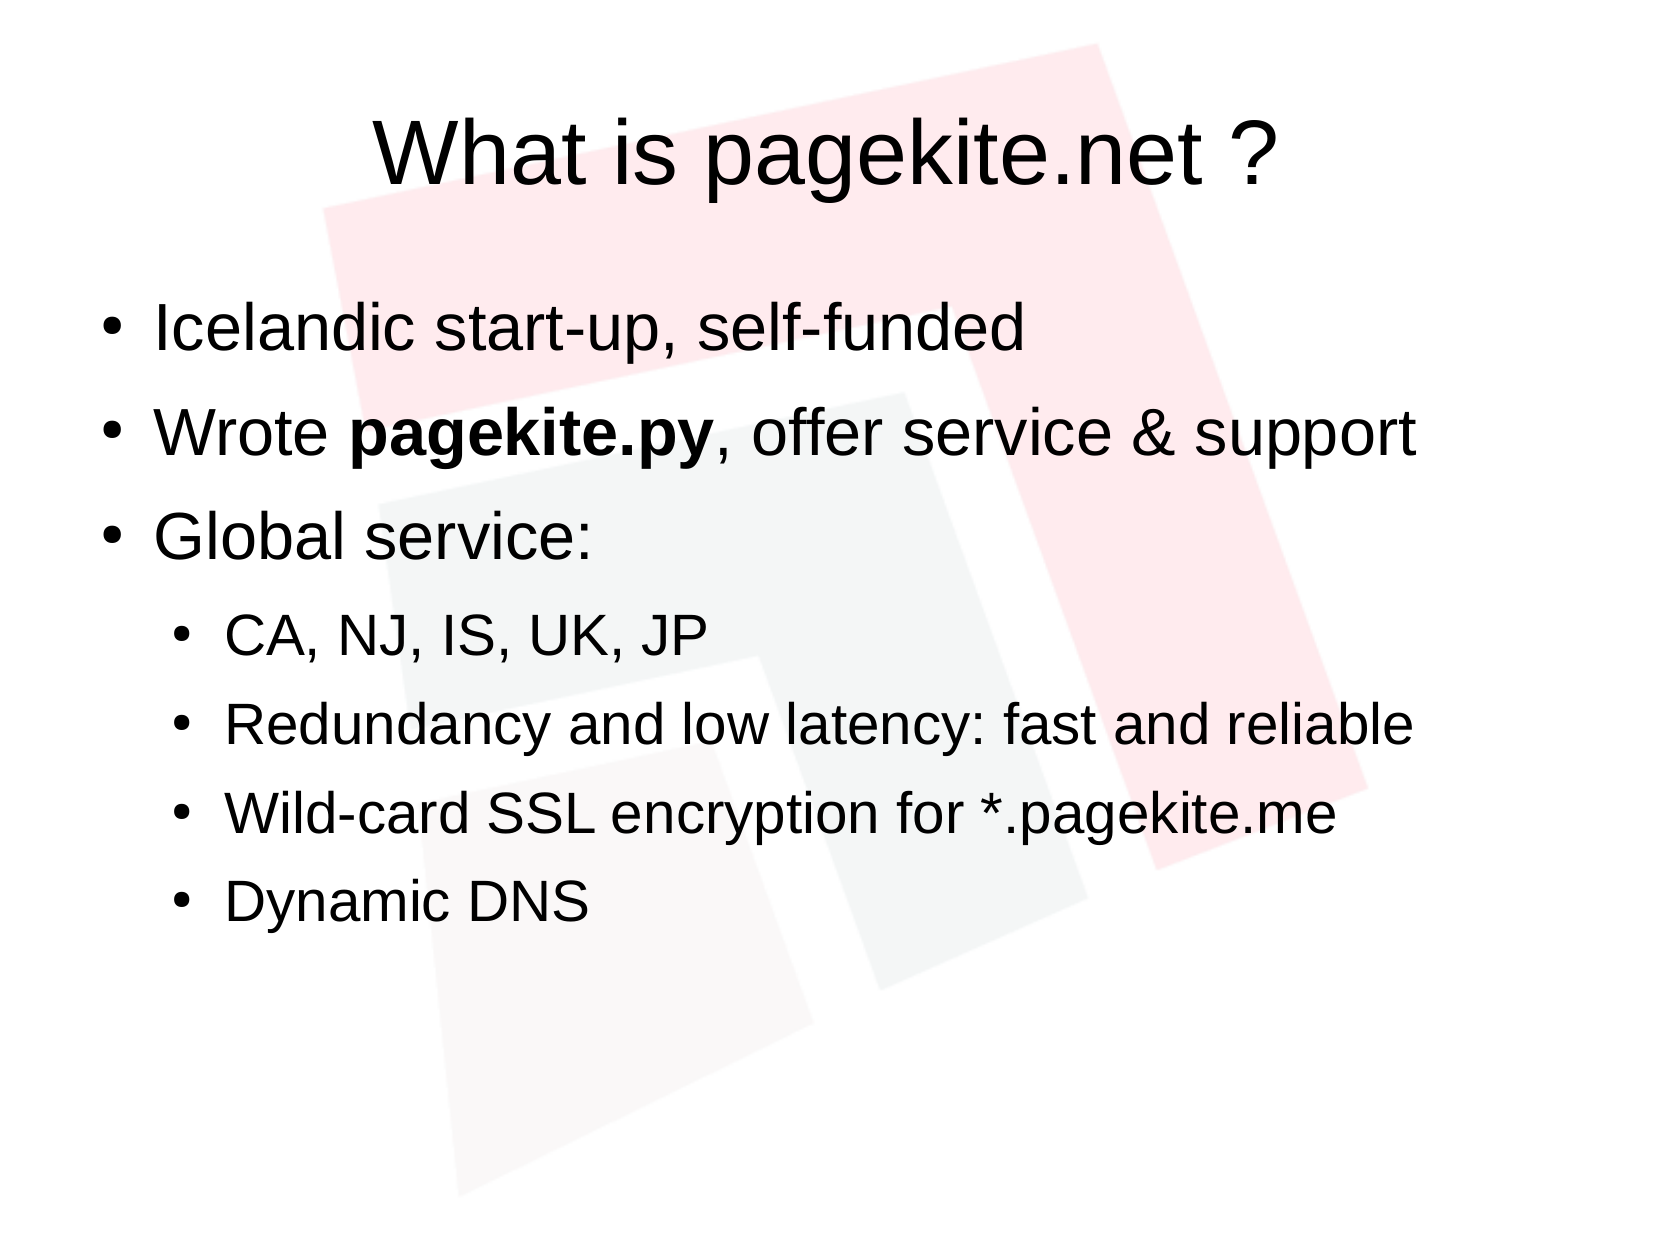

# What is pagekite.net ?
Icelandic start-up, self-funded
Wrote pagekite.py, offer service & support
Global service:
CA, NJ, IS, UK, JP
Redundancy and low latency: fast and reliable
Wild-card SSL encryption for *.pagekite.me
Dynamic DNS